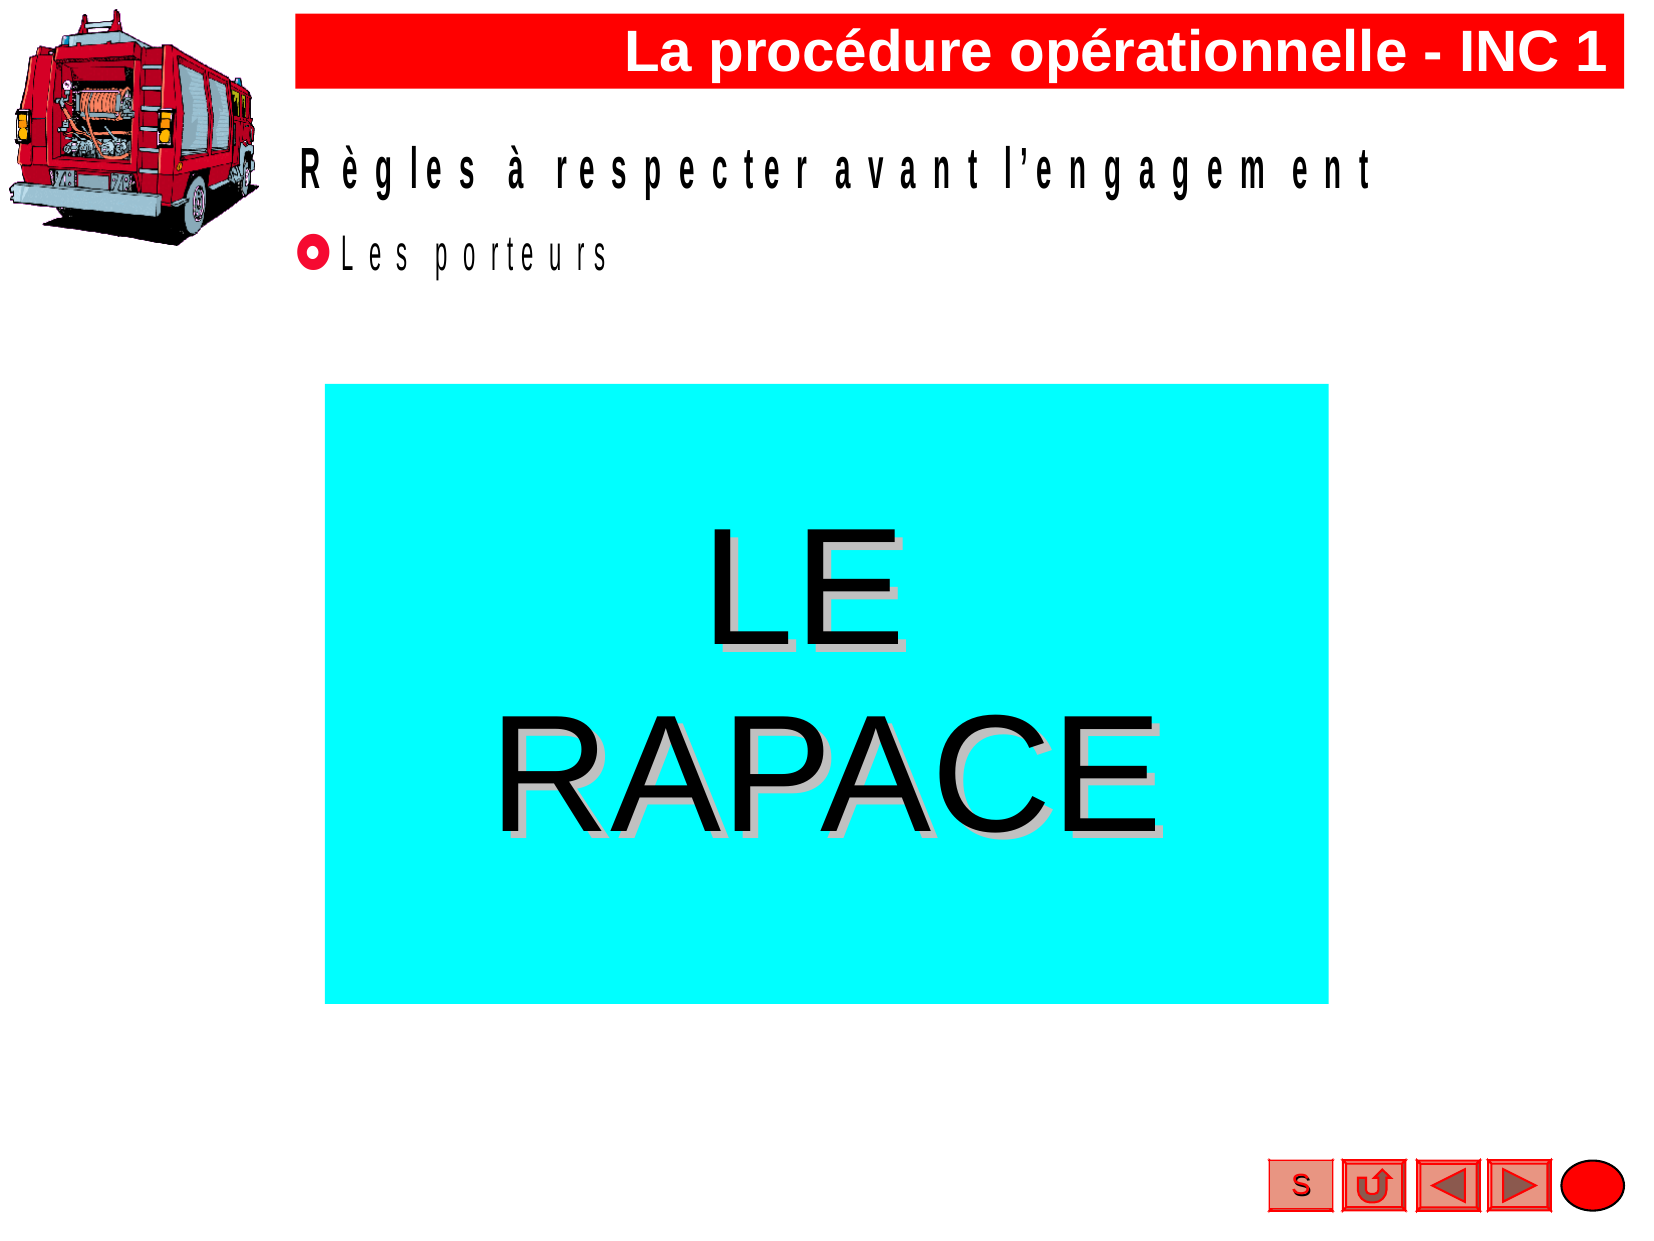

La procédure opérationnelle - INC 1
LE
RAPACE